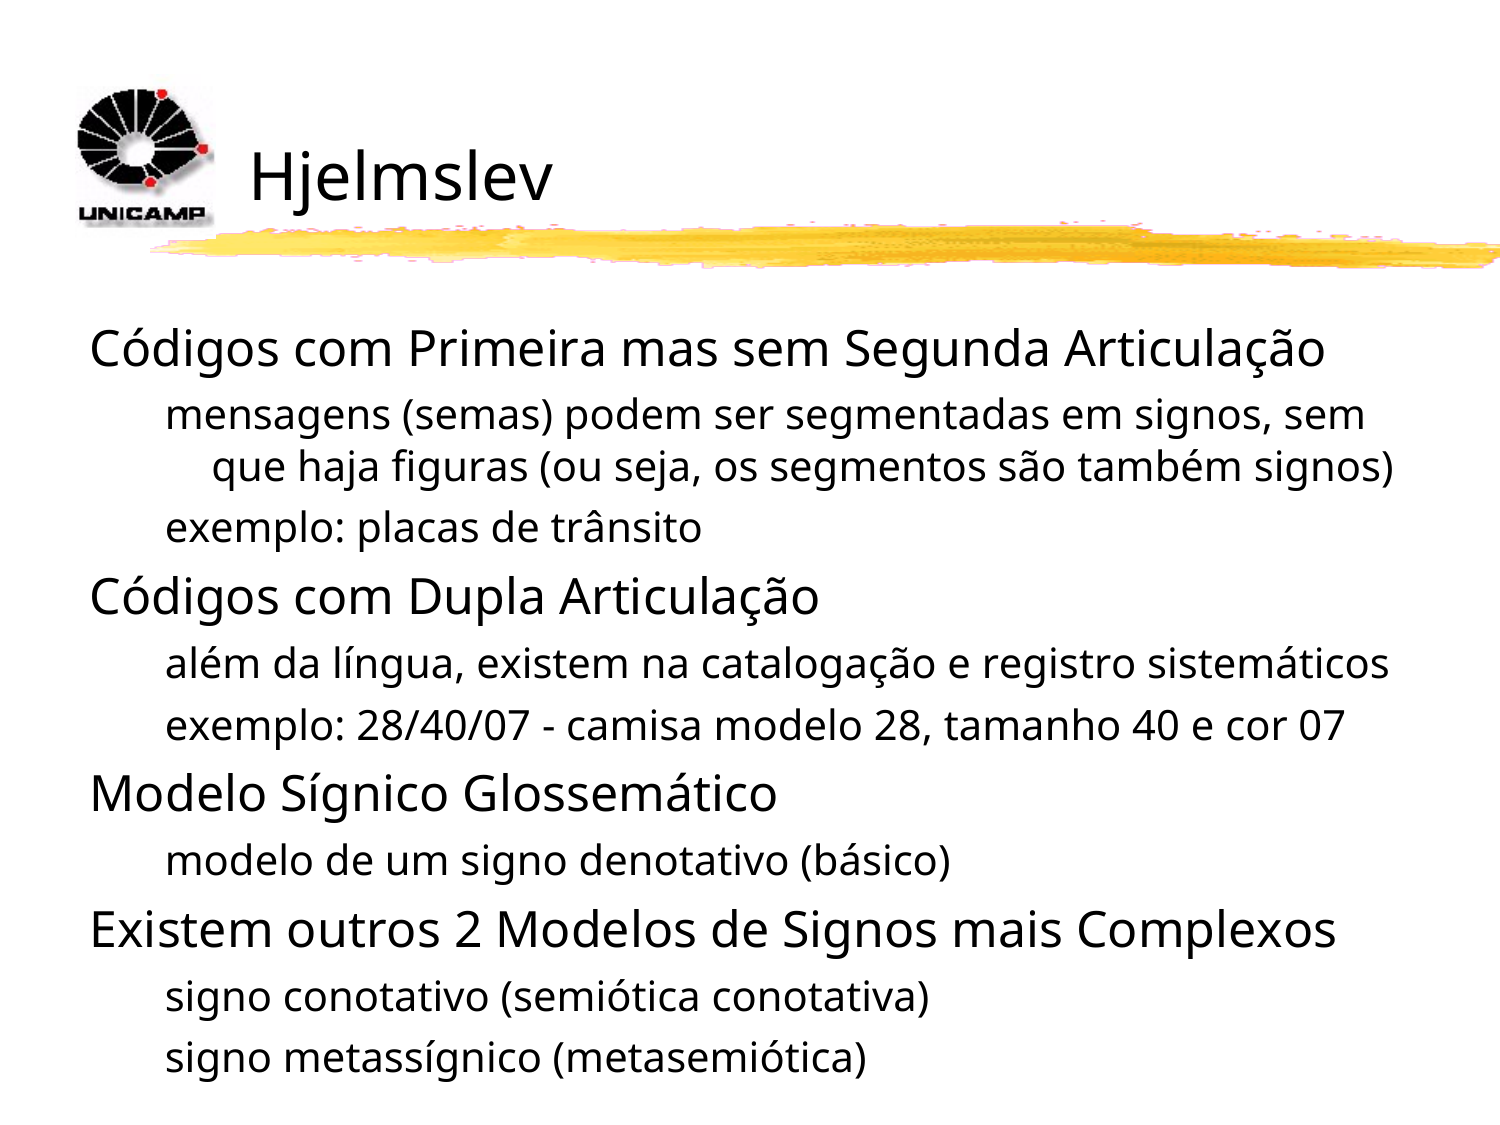

# Hjelmslev
Códigos com Primeira mas sem Segunda Articulação
mensagens (semas) podem ser segmentadas em signos, sem que haja figuras (ou seja, os segmentos são também signos)
exemplo: placas de trânsito
Códigos com Dupla Articulação
além da língua, existem na catalogação e registro sistemáticos
exemplo: 28/40/07 - camisa modelo 28, tamanho 40 e cor 07
Modelo Sígnico Glossemático
modelo de um signo denotativo (básico)
Existem outros 2 Modelos de Signos mais Complexos
signo conotativo (semiótica conotativa)
signo metassígnico (metasemiótica)